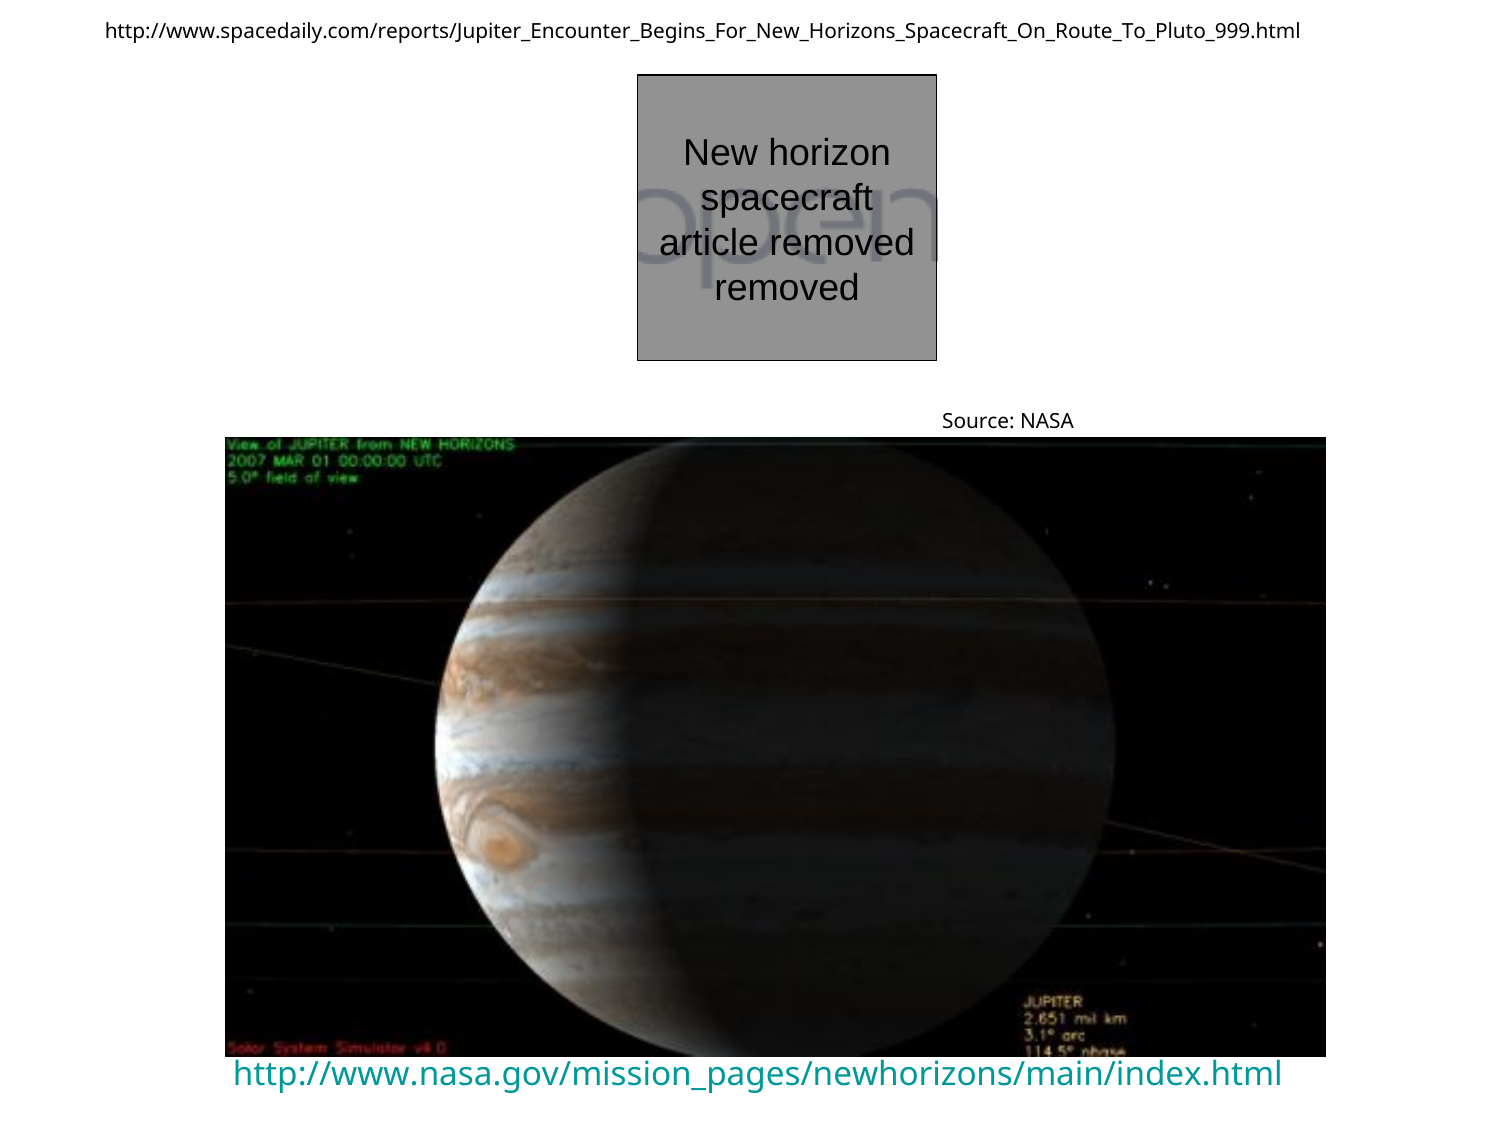

http://www.spacedaily.com/reports/Jupiter_Encounter_Begins_For_New_Horizons_Spacecraft_On_Route_To_Pluto_999.html
New horizon spacecraft article removed removed
Source: NASA
http://www.nasa.gov/mission_pages/newhorizons/main/index.html